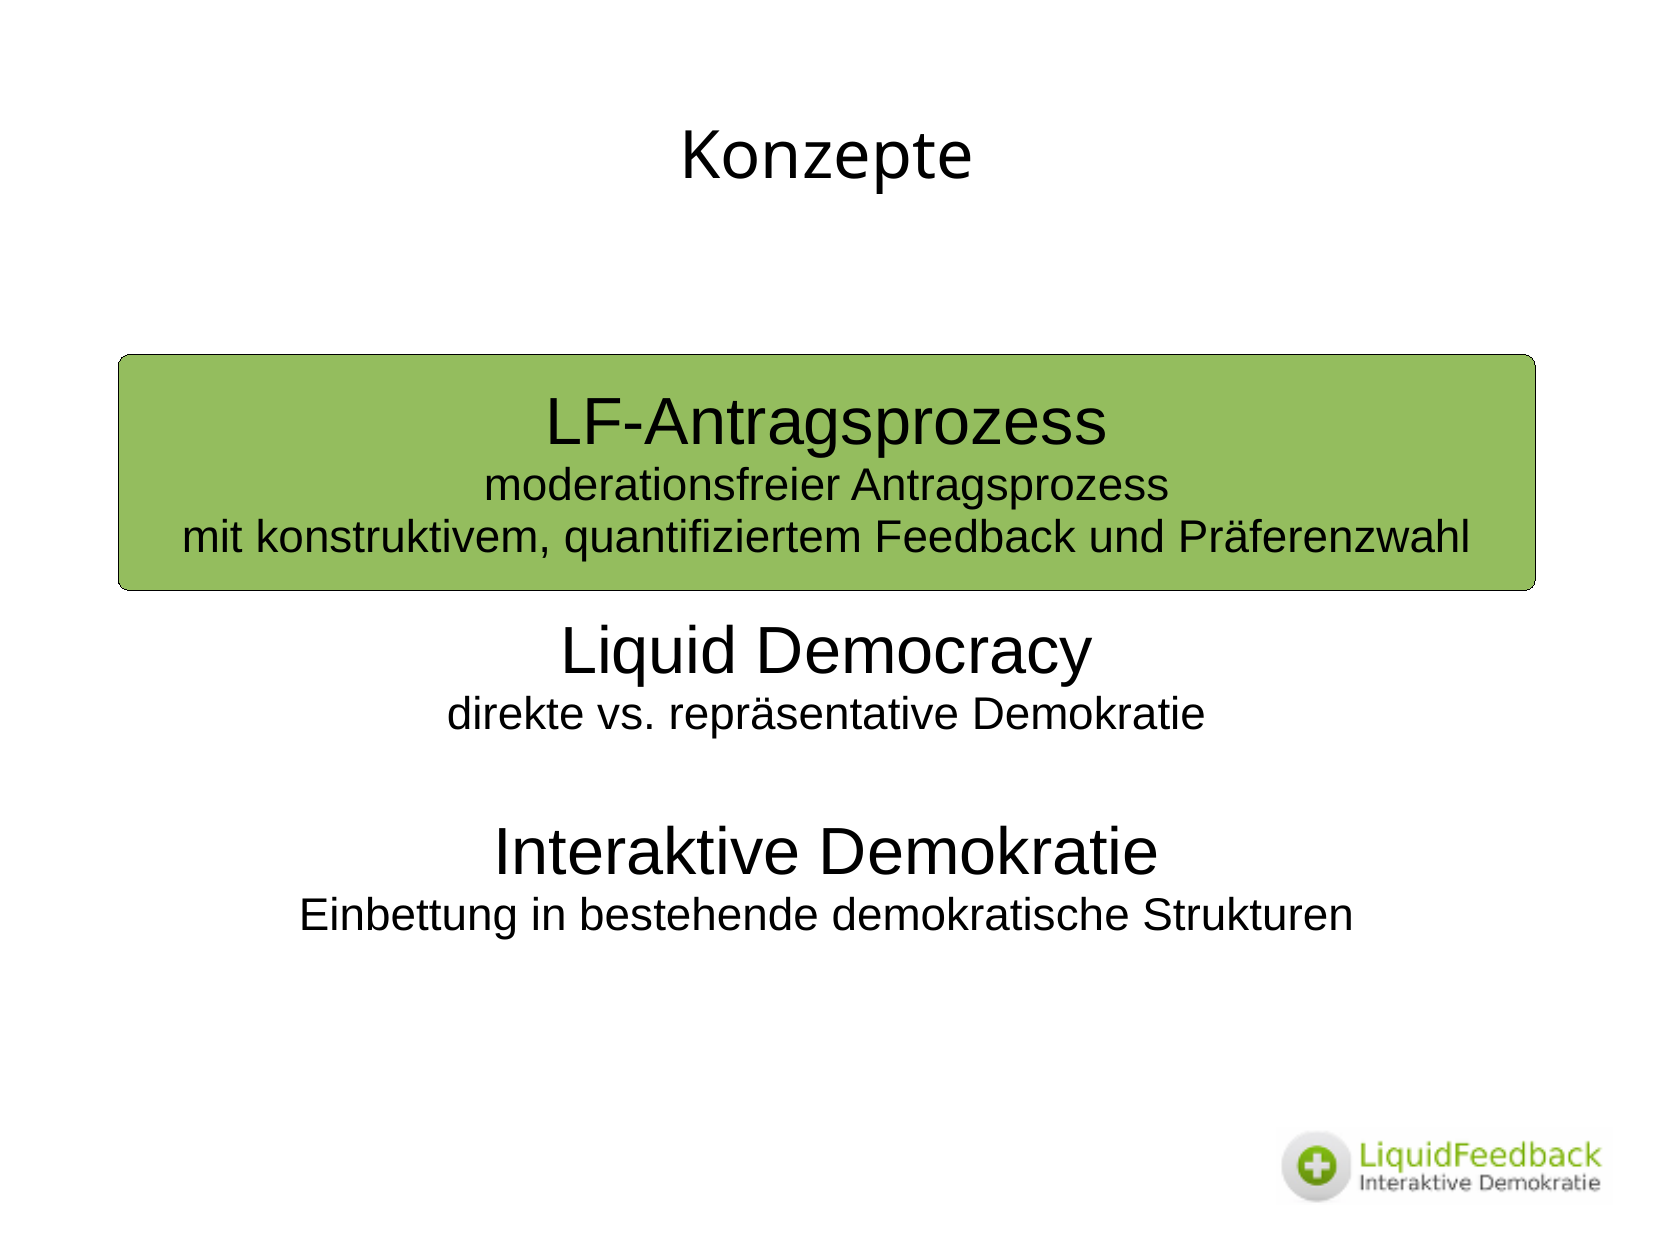

# Konzepte
LF-Antragsprozess
moderationsfreier Antragsprozess
mit konstruktivem, quantifiziertem Feedback und Präferenzwahl
Liquid Democracy
direkte vs. repräsentative Demokratie
Interaktive Demokratie
Einbettung in bestehende demokratische Strukturen